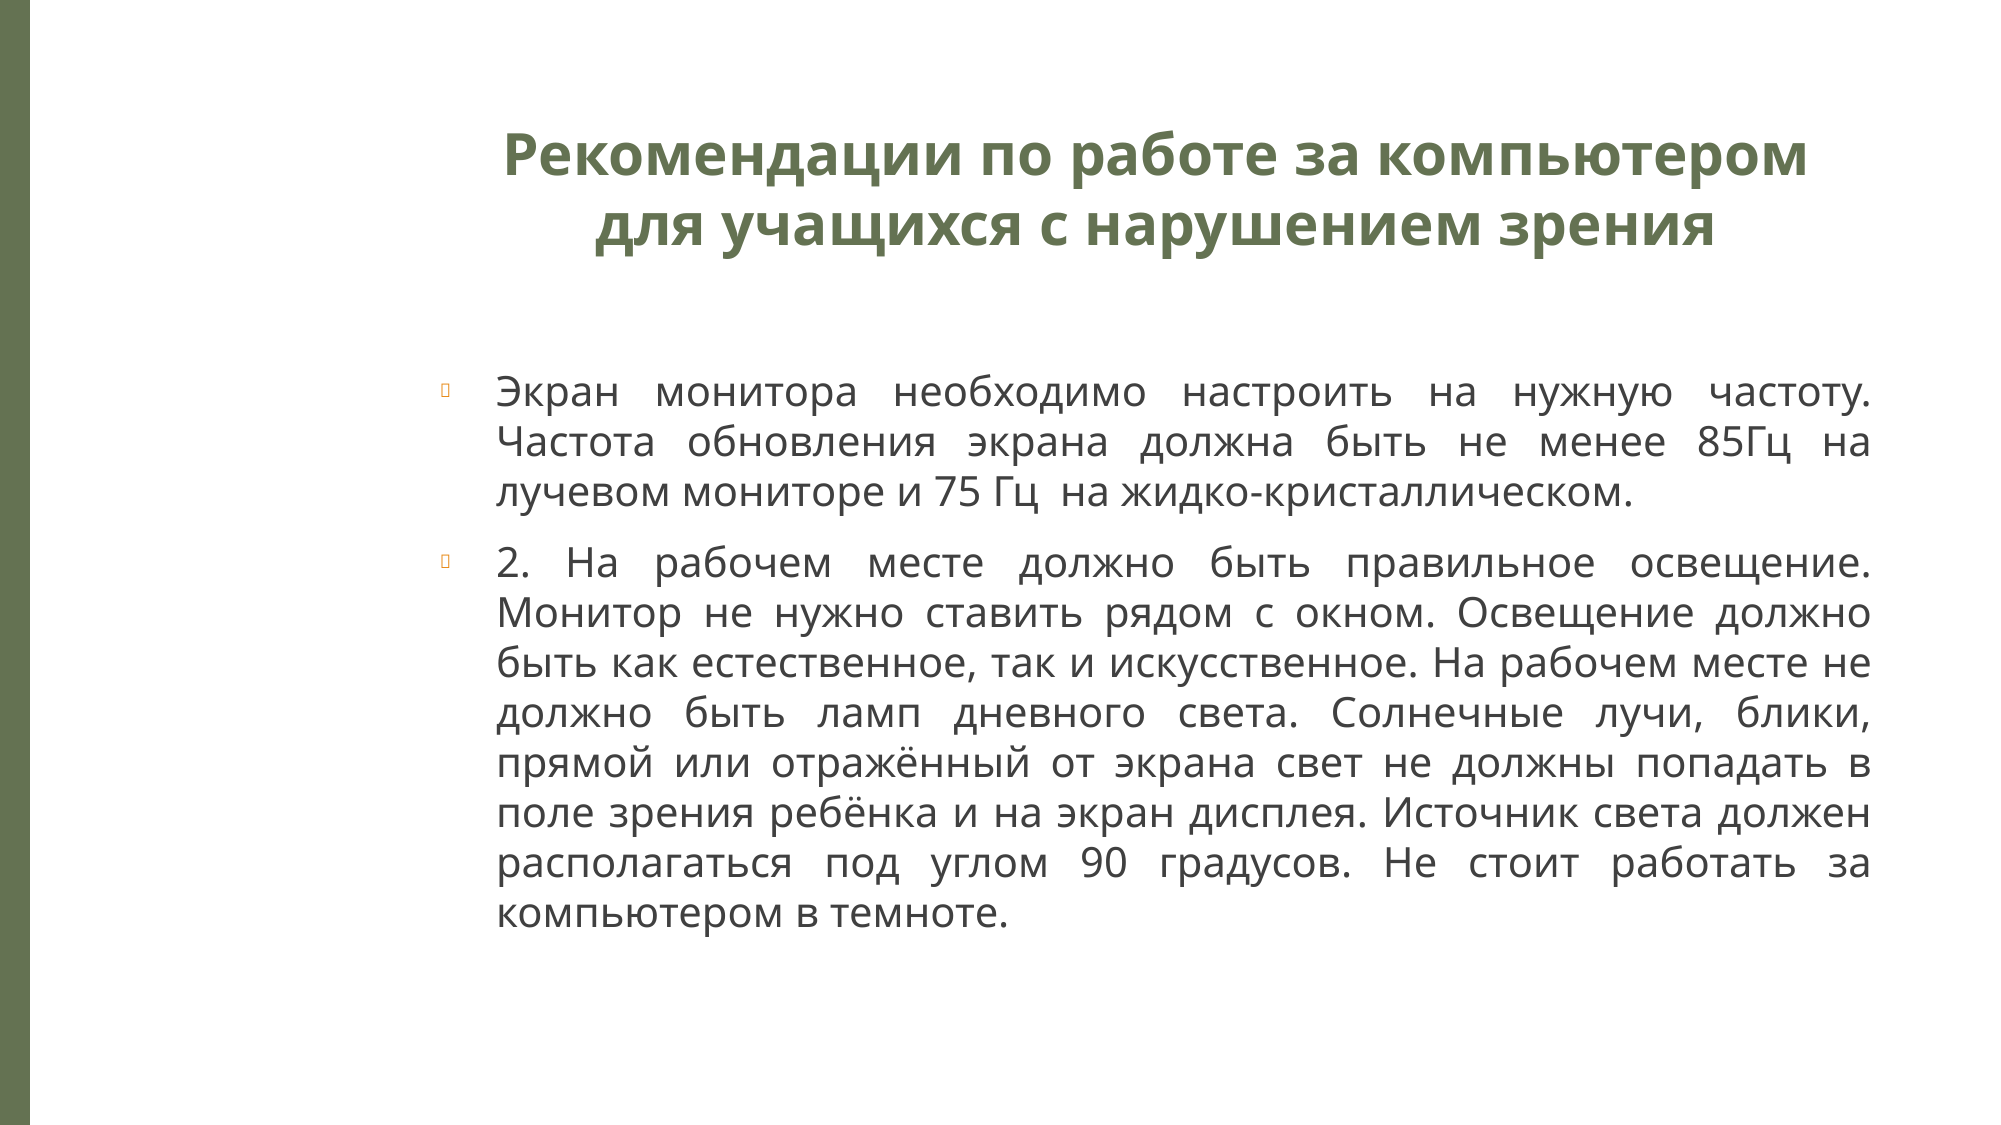

# Рекомендации по работе за компьютером для учащихся с нарушением зрения
Экран монитора необходимо настроить на нужную частоту. Частота обновления экрана должна быть не менее 85Гц на лучевом мониторе и 75 Гц на жидко-кристаллическом.
2. На рабочем месте должно быть правильное освещение. Монитор не нужно ставить рядом с окном. Освещение должно быть как естественное, так и искусственное. На рабочем месте не должно быть ламп дневного света. Солнечные лучи, блики, прямой или отражённый от экрана свет не должны попадать в поле зрения ребёнка и на экран дисплея. Источник света должен располагаться под углом 90 градусов. Не стоит работать за компьютером в темноте.